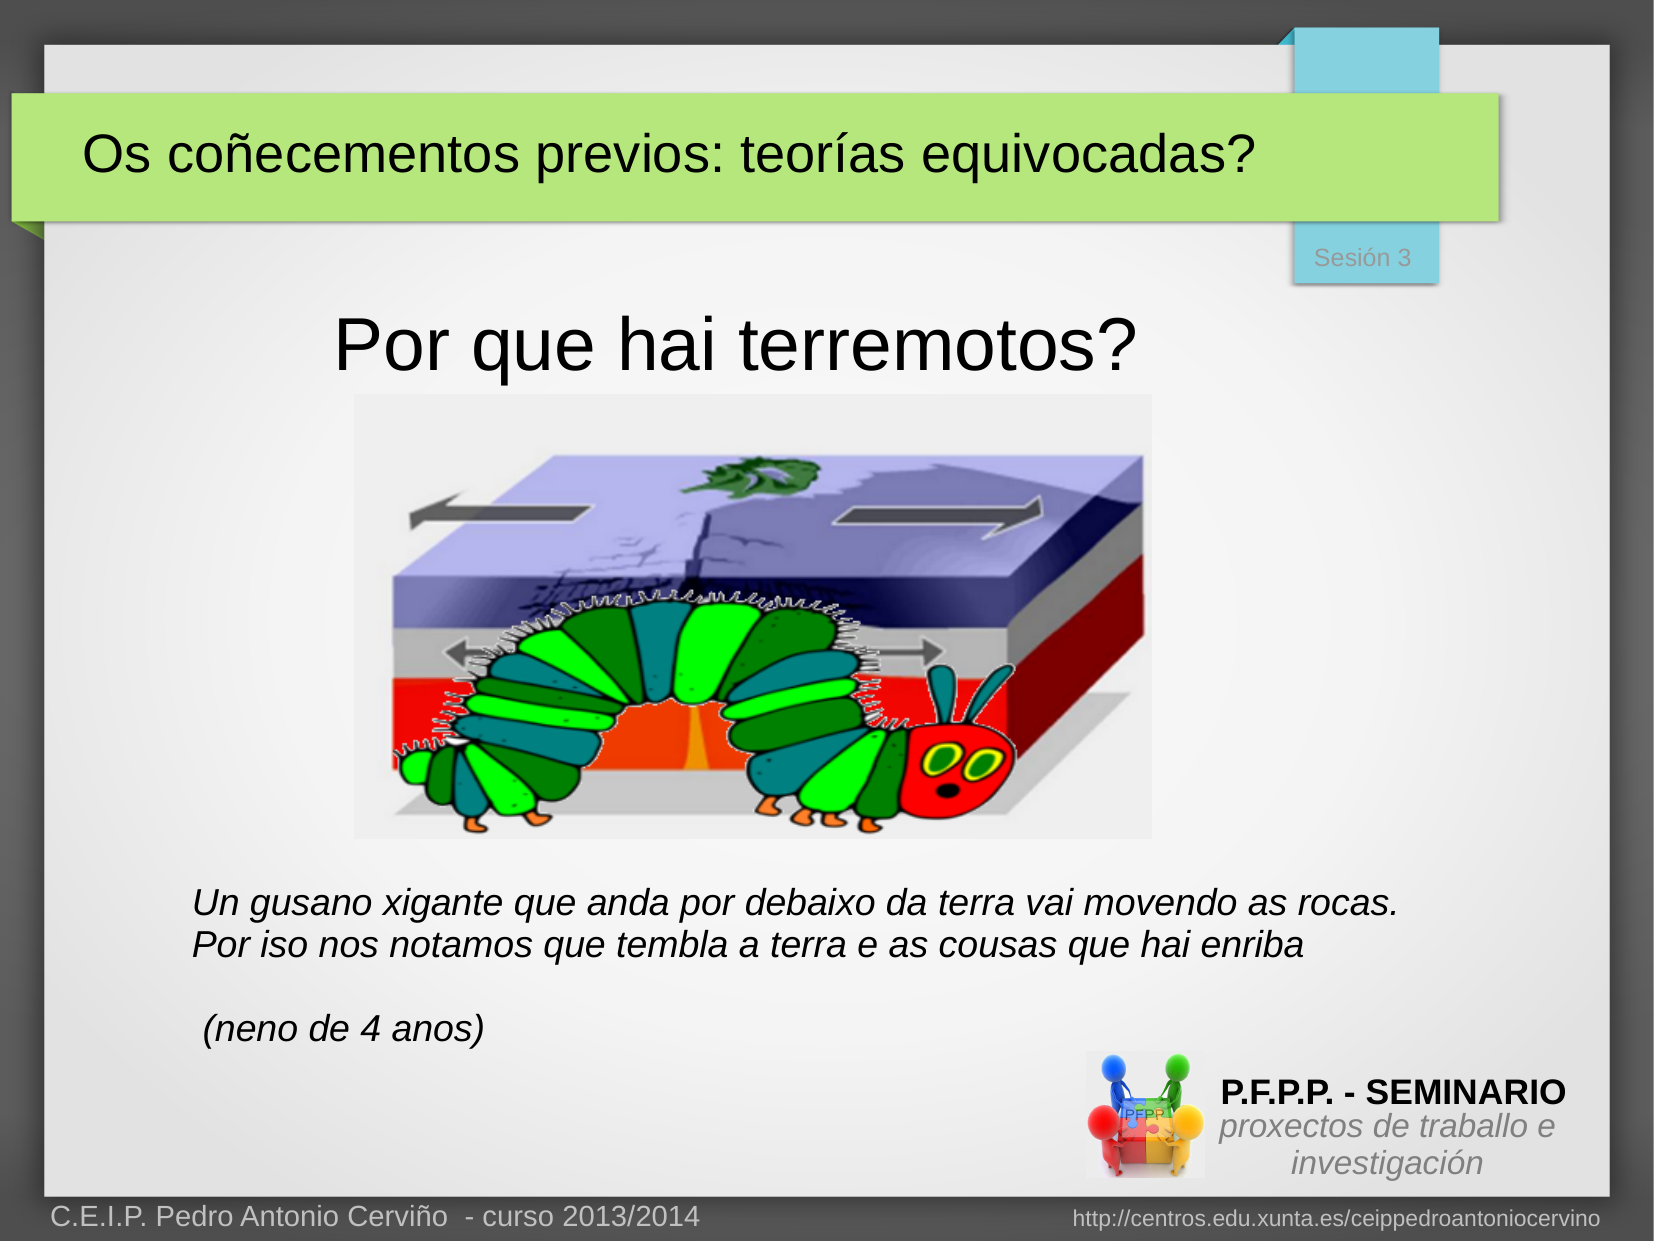

# Os coñecementos previos: teorías equivocadas?
Sesión 3
Por que hai terremotos?
Un gusano xigante que anda por debaixo da terra vai movendo as rocas. Por iso nos notamos que tembla a terra e as cousas que hai enriba
 (neno de 4 anos)
P.F.P.P. - SEMINARIO
proxectos de traballo e investigación
C.E.I.P. Pedro Antonio Cerviño - curso 2013/2014 http://centros.edu.xunta.es/ceippedroantoniocervino